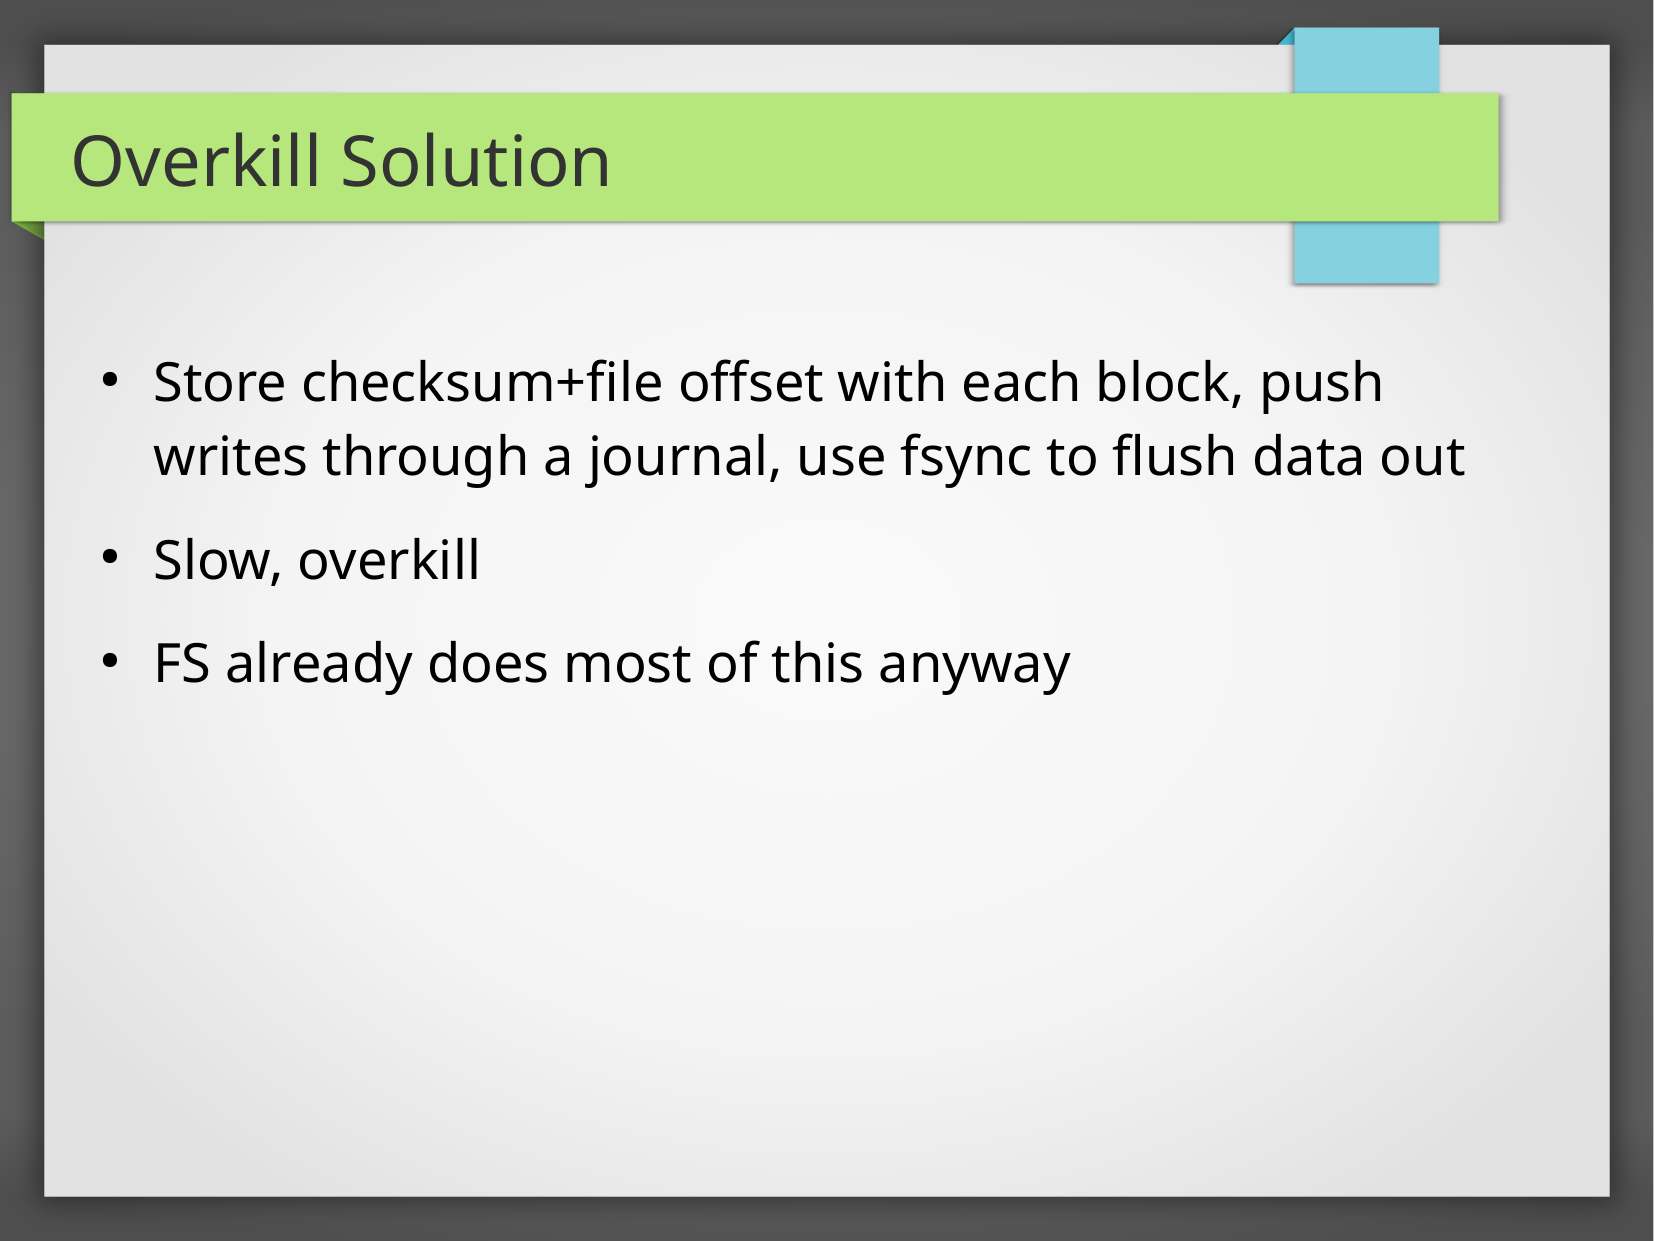

# Overkill Solution
Store checksum+file offset with each block, push writes through a journal, use fsync to flush data out
Slow, overkill
FS already does most of this anyway